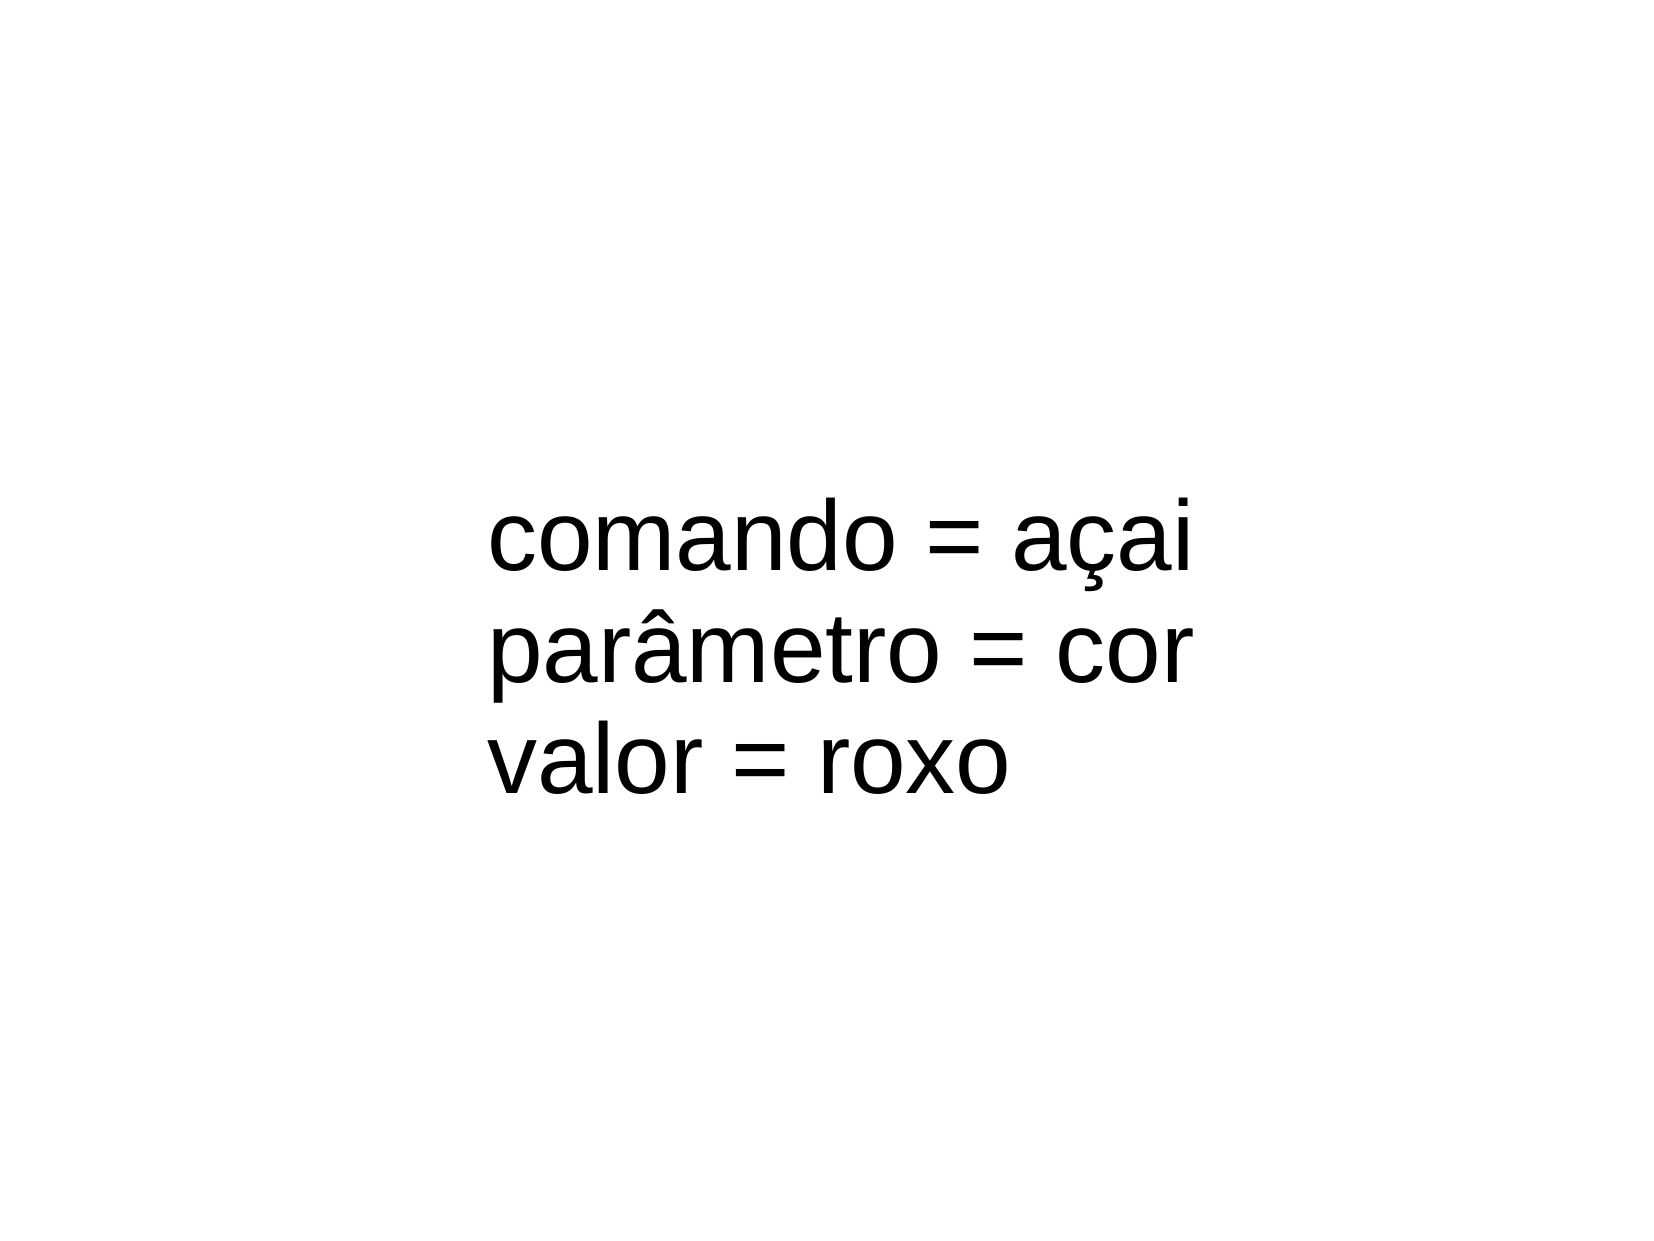

comando = açai
parâmetro = cor
valor = roxo